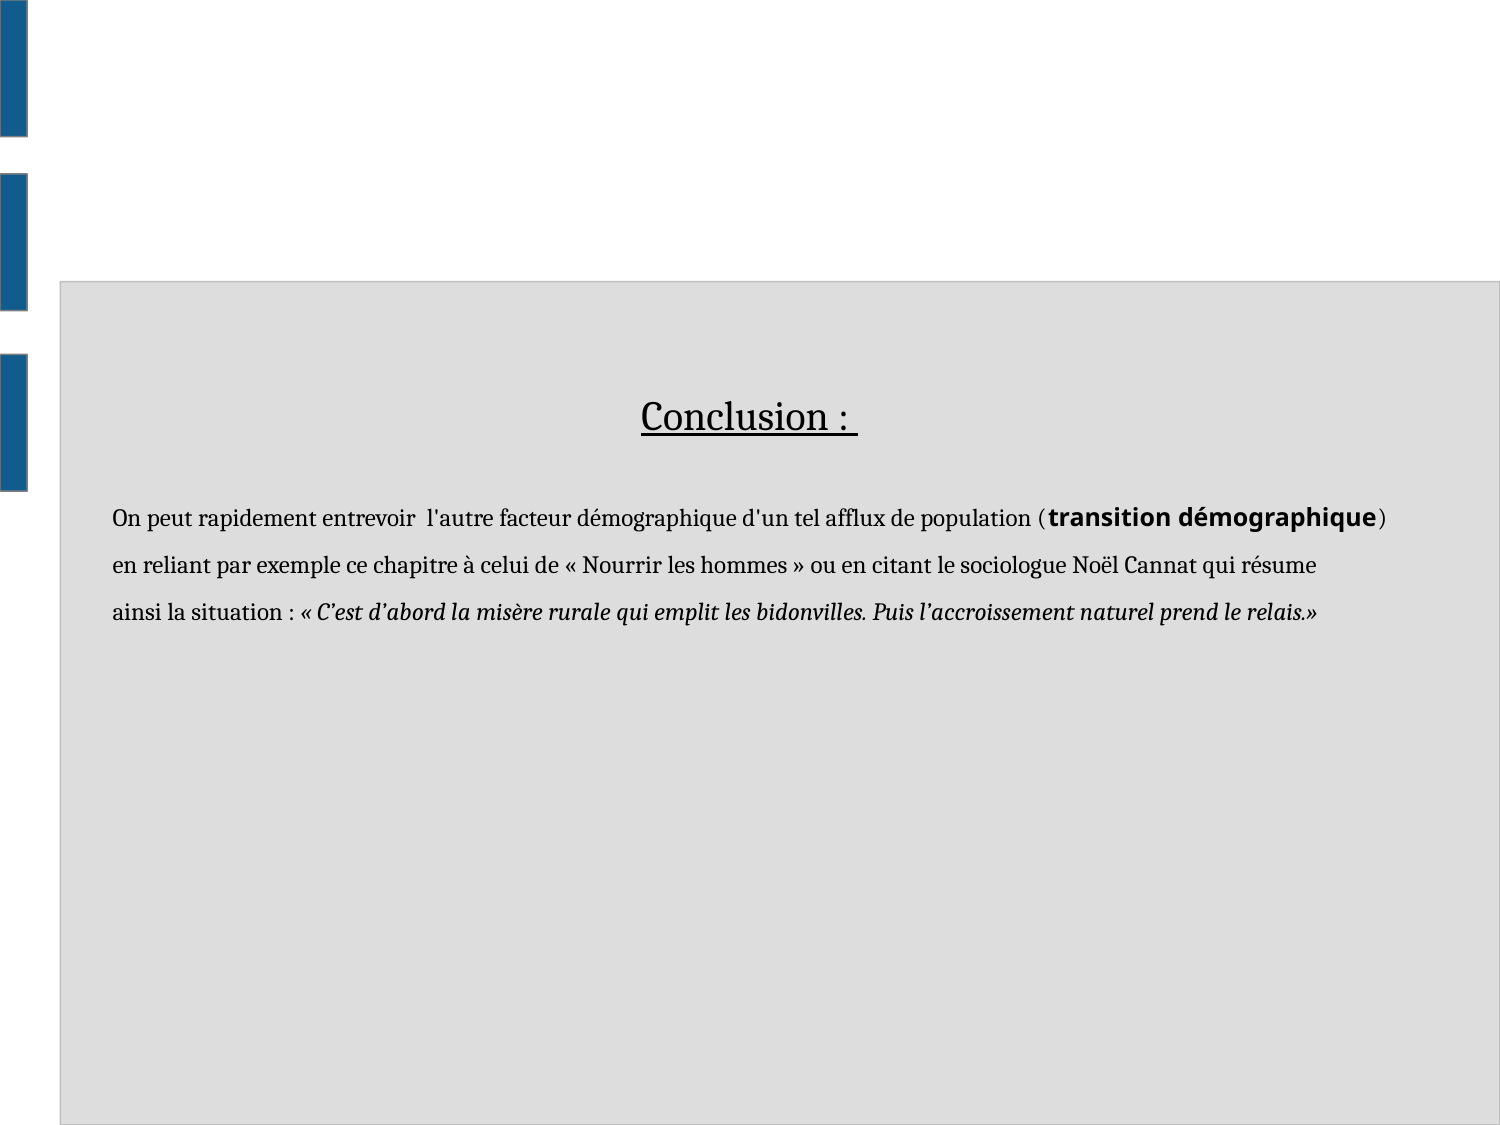

Conclusion :
On peut rapidement entrevoir l'autre facteur démographique d'un tel afflux de population (transition démographique)
en reliant par exemple ce chapitre à celui de « Nourrir les hommes » ou en citant le sociologue Noël Cannat qui résume
ainsi la situation : « C’est d’abord la misère rurale qui emplit les bidonvilles. Puis l’accroissement naturel prend le relais.»